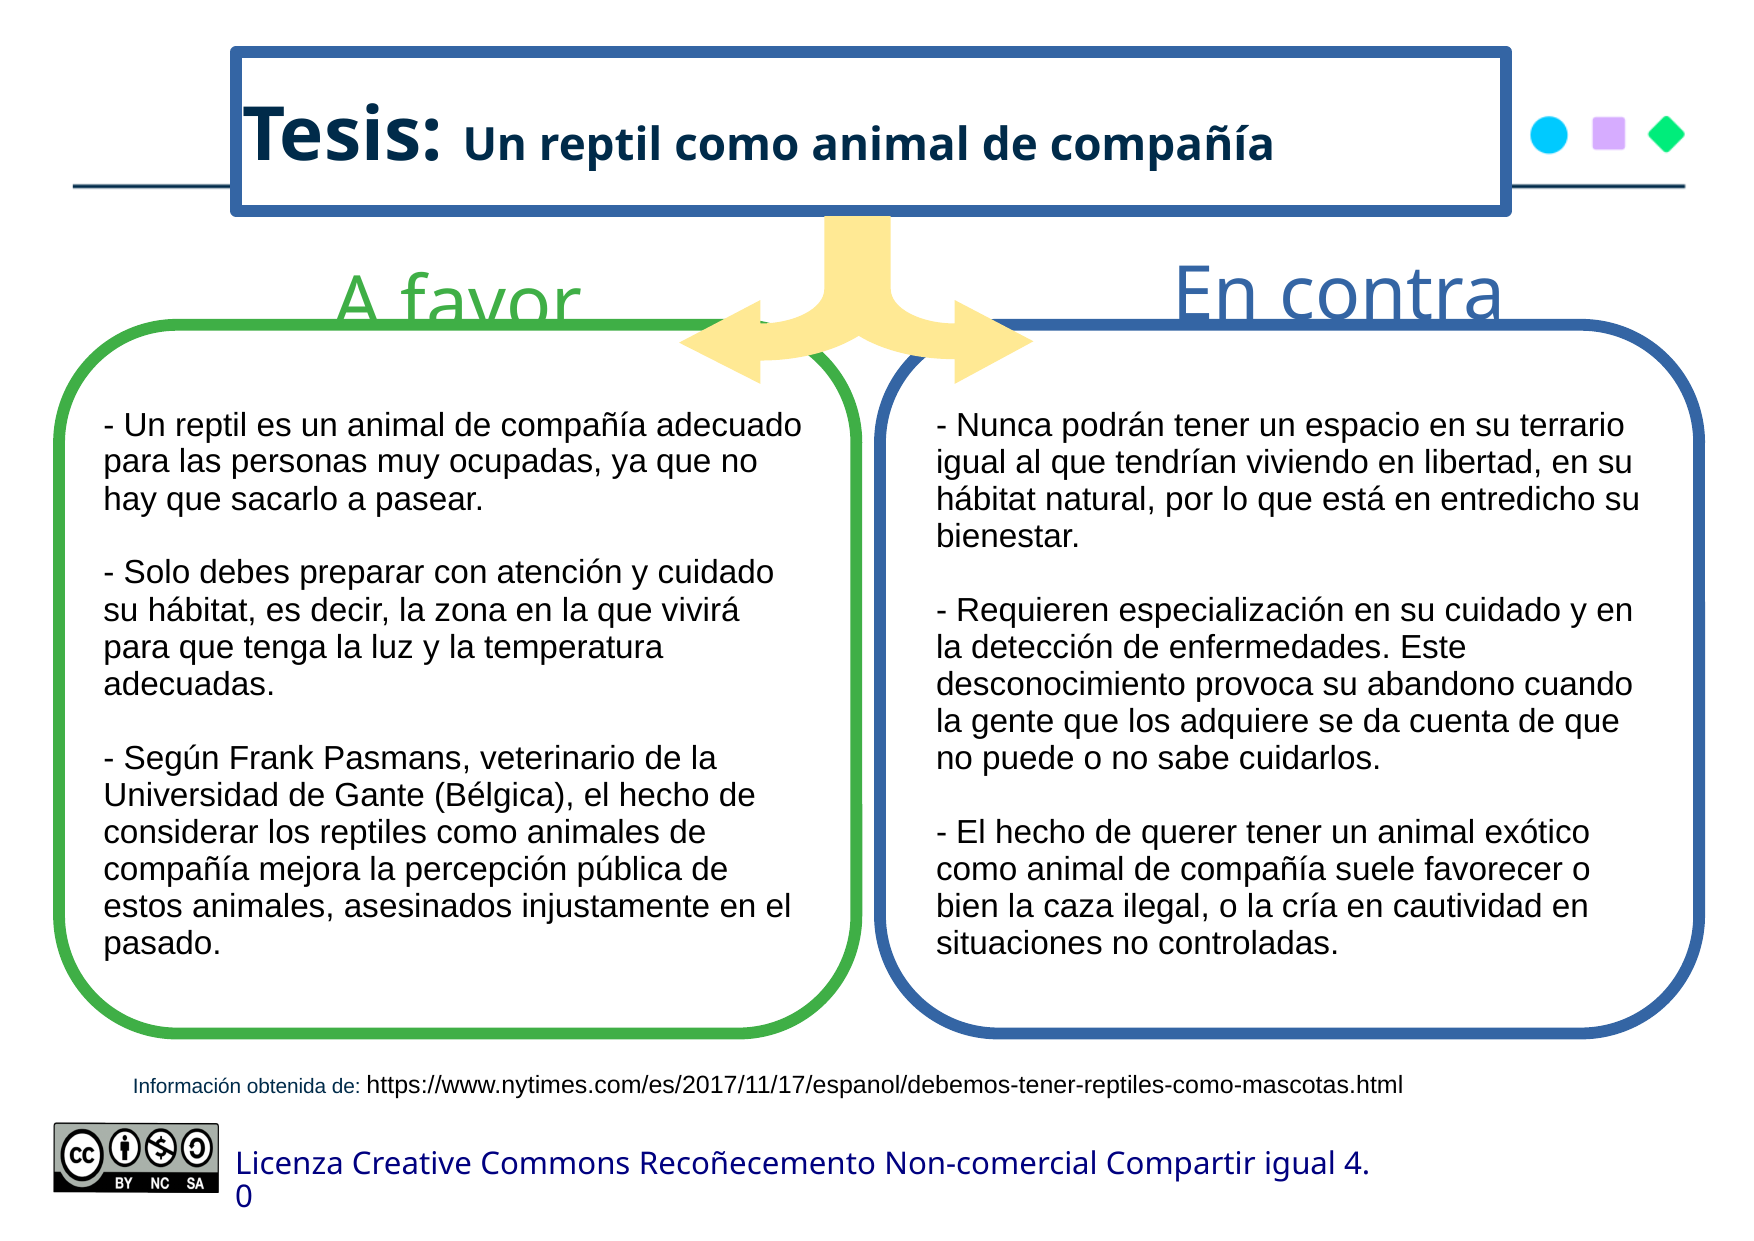

# Tesis: Un reptil como animal de compañía
En contra
A favor
- Un reptil es un animal de compañía adecuado para las personas muy ocupadas, ya que no hay que sacarlo a pasear.
- Solo debes preparar con atención y cuidado su hábitat, es decir, la zona en la que vivirá para que tenga la luz y la temperatura adecuadas.
- Según Frank Pasmans, veterinario de la Universidad de Gante (Bélgica), el hecho de considerar los reptiles como animales de compañía mejora la percepción pública de estos animales, asesinados injustamente en el pasado.
- Nunca podrán tener un espacio en su terrario igual al que tendrían viviendo en libertad, en su hábitat natural, por lo que está en entredicho su bienestar.
- Requieren especialización en su cuidado y en la detección de enfermedades. Este desconocimiento provoca su abandono cuando la gente que los adquiere se da cuenta de que no puede o no sabe cuidarlos.
- El hecho de querer tener un animal exótico como animal de compañía suele favorecer o bien la caza ilegal, o la cría en cautividad en situaciones no controladas.
Información obtenida de: https://www.nytimes.com/es/2017/11/17/espanol/debemos-tener-reptiles-como-mascotas.html
Licenza Creative Commons Recoñecemento Non-comercial Compartir igual 4.0